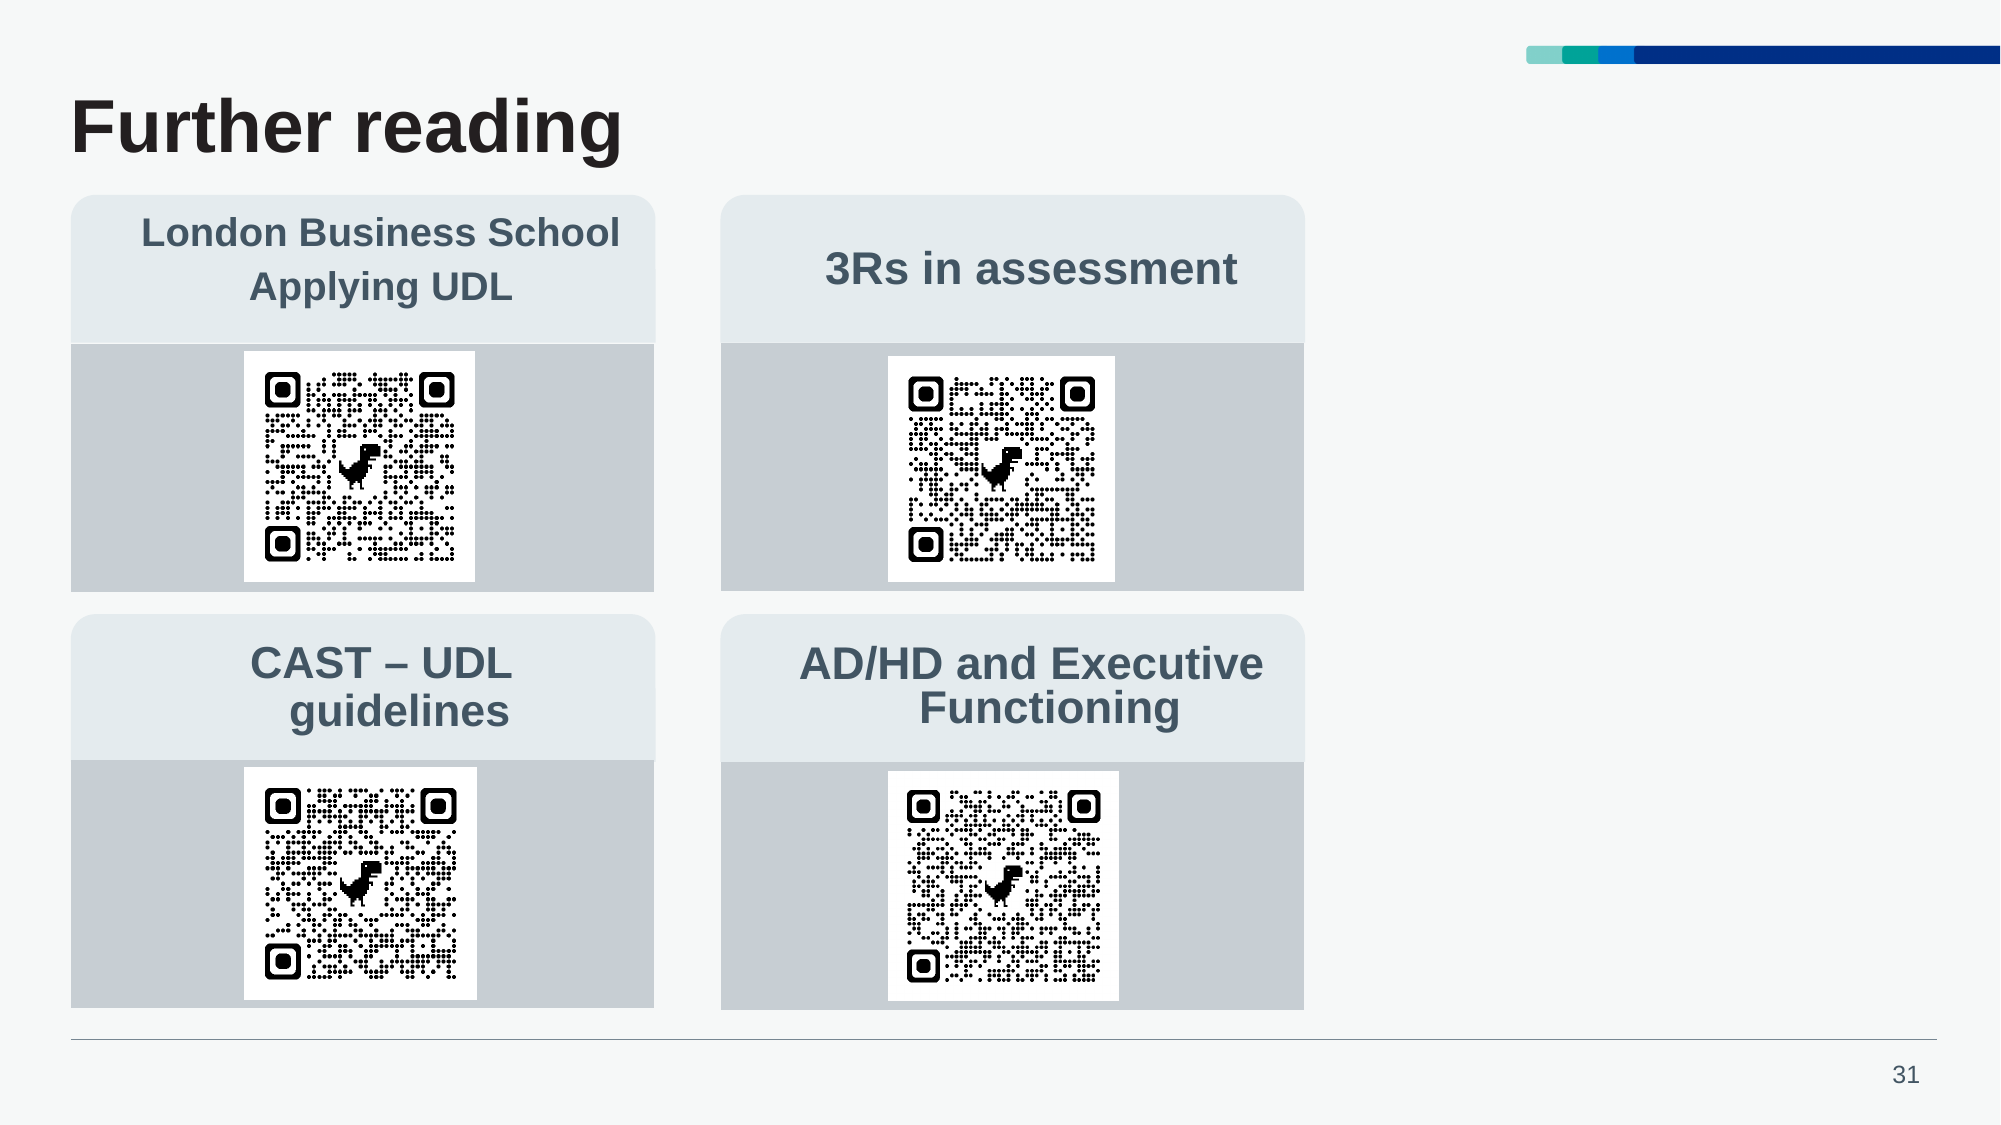

# Further reading
London Business School
Applying UDL
3Rs in assessment
CAST – UDL guidelines
AD/HD and Executive Functioning